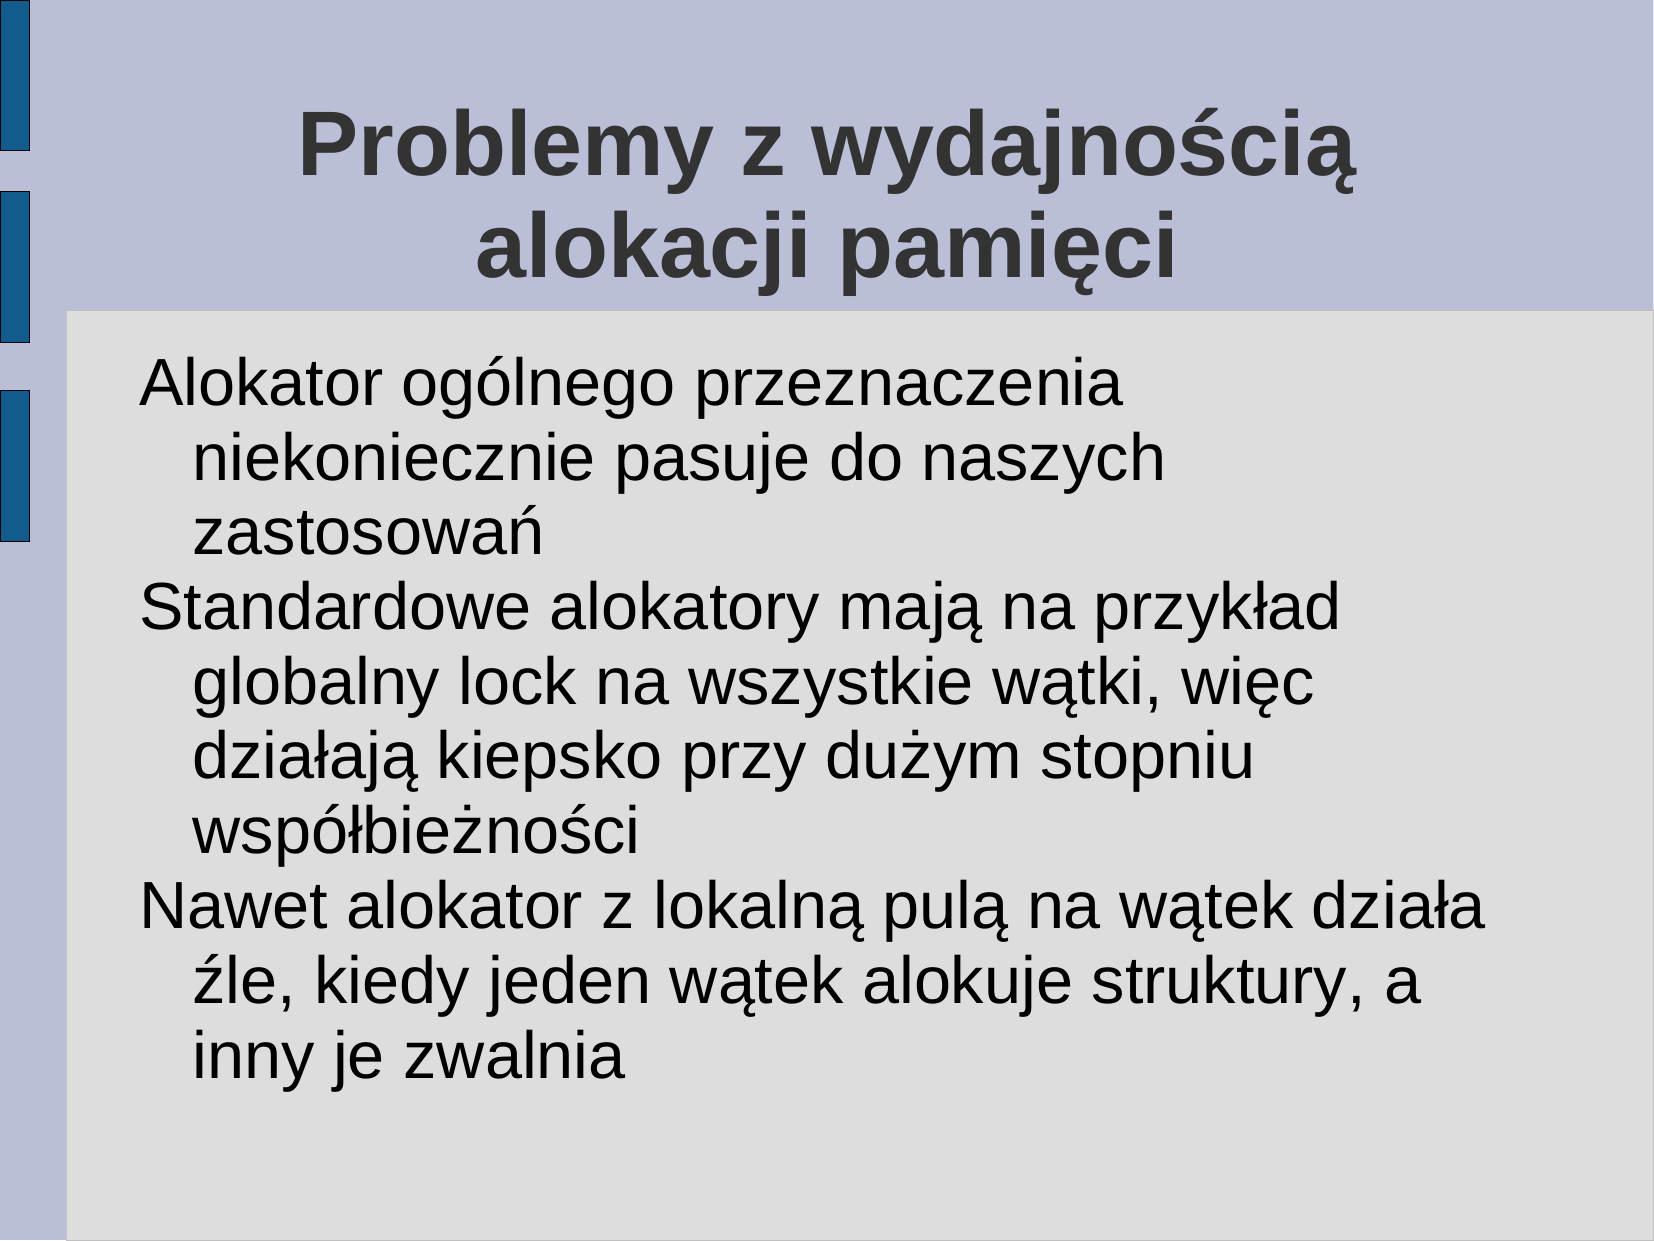

# Problemy z wydajnością alokacji pamięci
Alokator ogólnego przeznaczenia niekoniecznie pasuje do naszych zastosowań
Standardowe alokatory mają na przykład globalny lock na wszystkie wątki, więc działają kiepsko przy dużym stopniu współbieżności
Nawet alokator z lokalną pulą na wątek działa źle, kiedy jeden wątek alokuje struktury, a inny je zwalnia